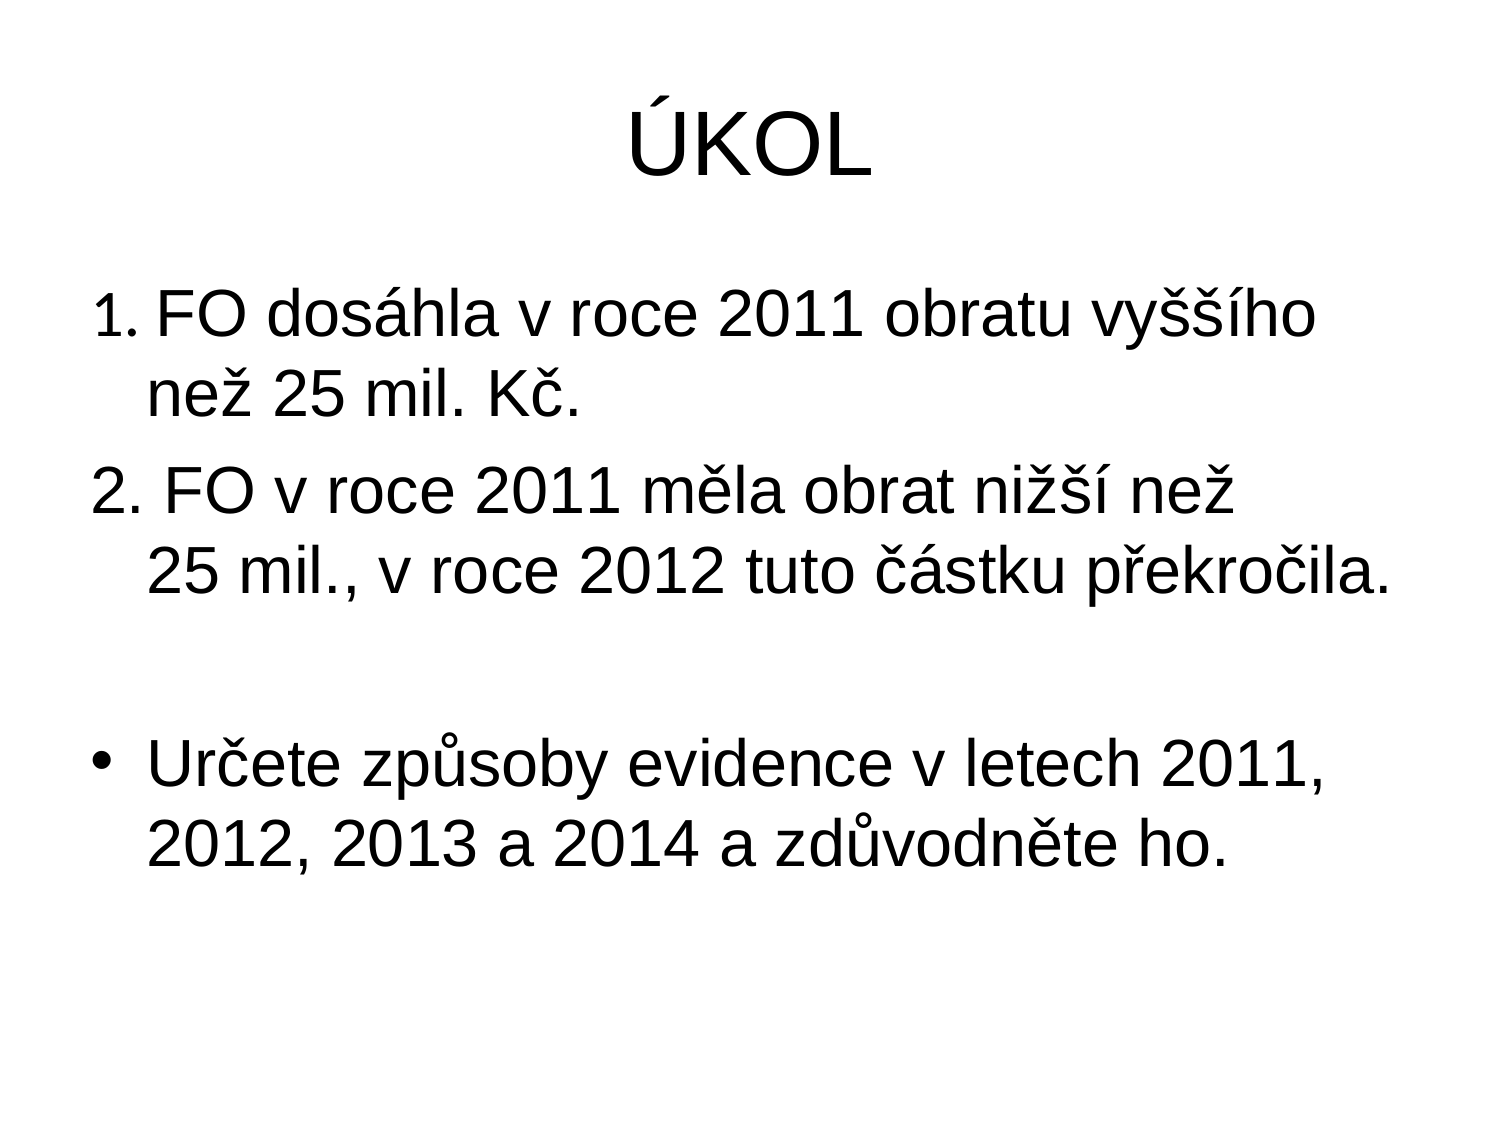

# ÚKOL
1. FO dosáhla v roce 2011 obratu vyššího než 25 mil. Kč.
2. FO v roce 2011 měla obrat nižší než
25 mil., v roce 2012 tuto částku překročila.
Určete způsoby evidence v letech 2011, 2012, 2013 a 2014 a zdůvodněte ho.